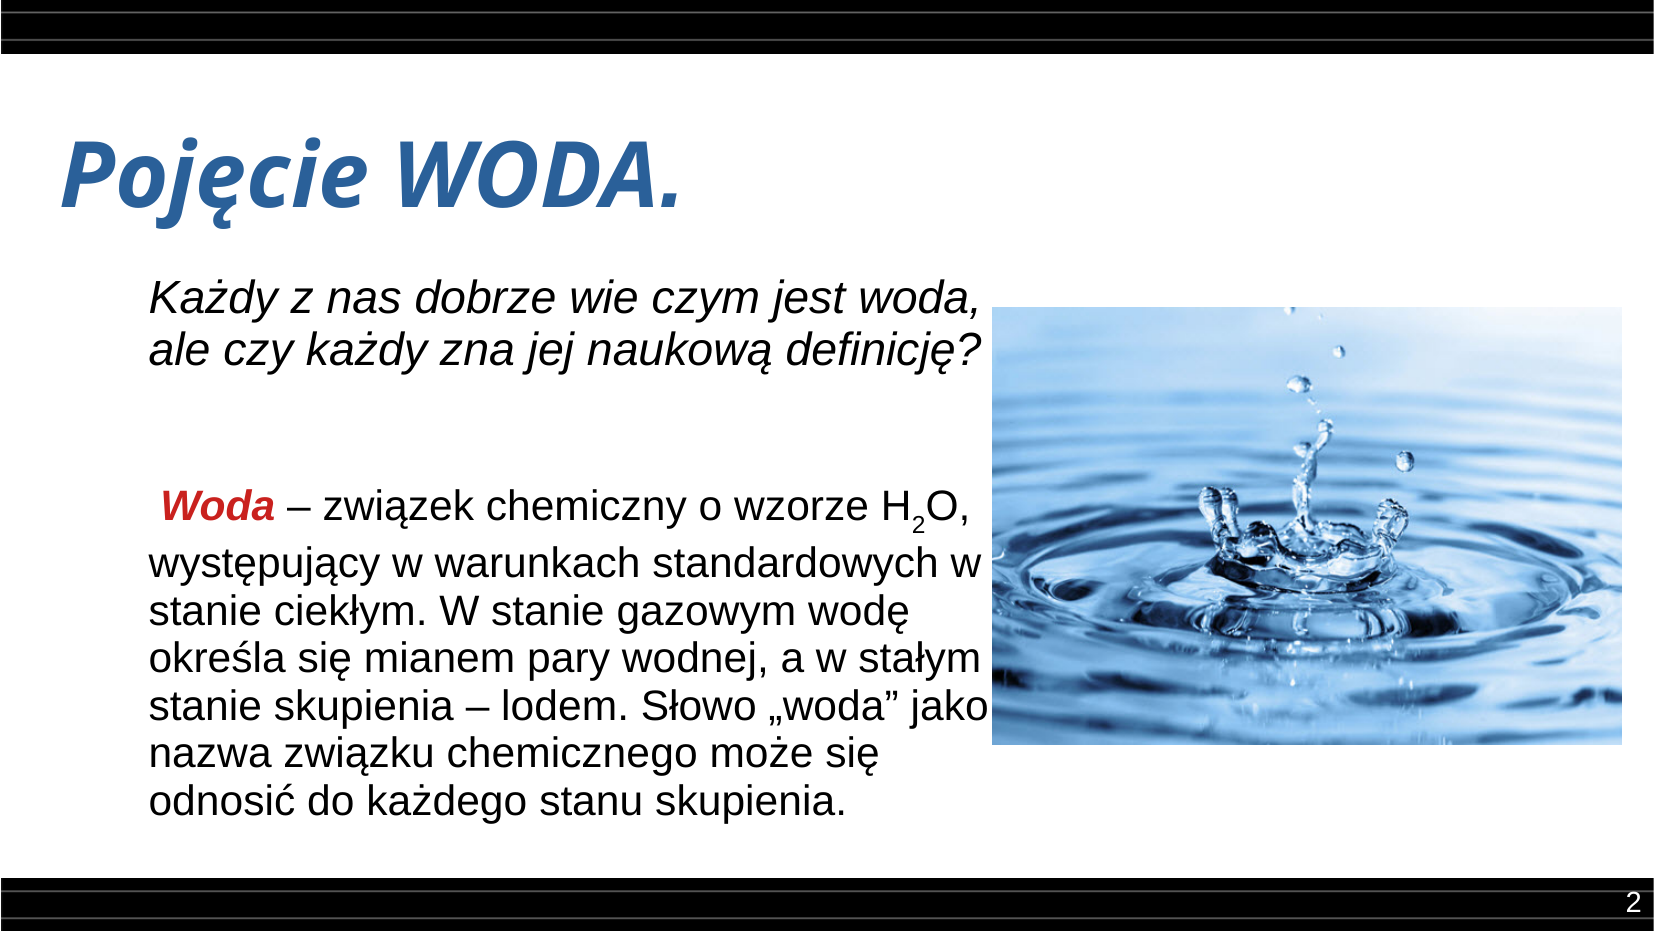

# Pojęcie WODA.
Każdy z nas dobrze wie czym jest woda, ale czy każdy zna jej naukową definicję?
 Woda – związek chemiczny o wzorze H2O, występujący w warunkach standardowych w stanie ciekłym. W stanie gazowym wodę określa się mianem pary wodnej, a w stałym stanie skupienia – lodem. Słowo „woda” jako nazwa związku chemicznego może się odnosić do każdego stanu skupienia.